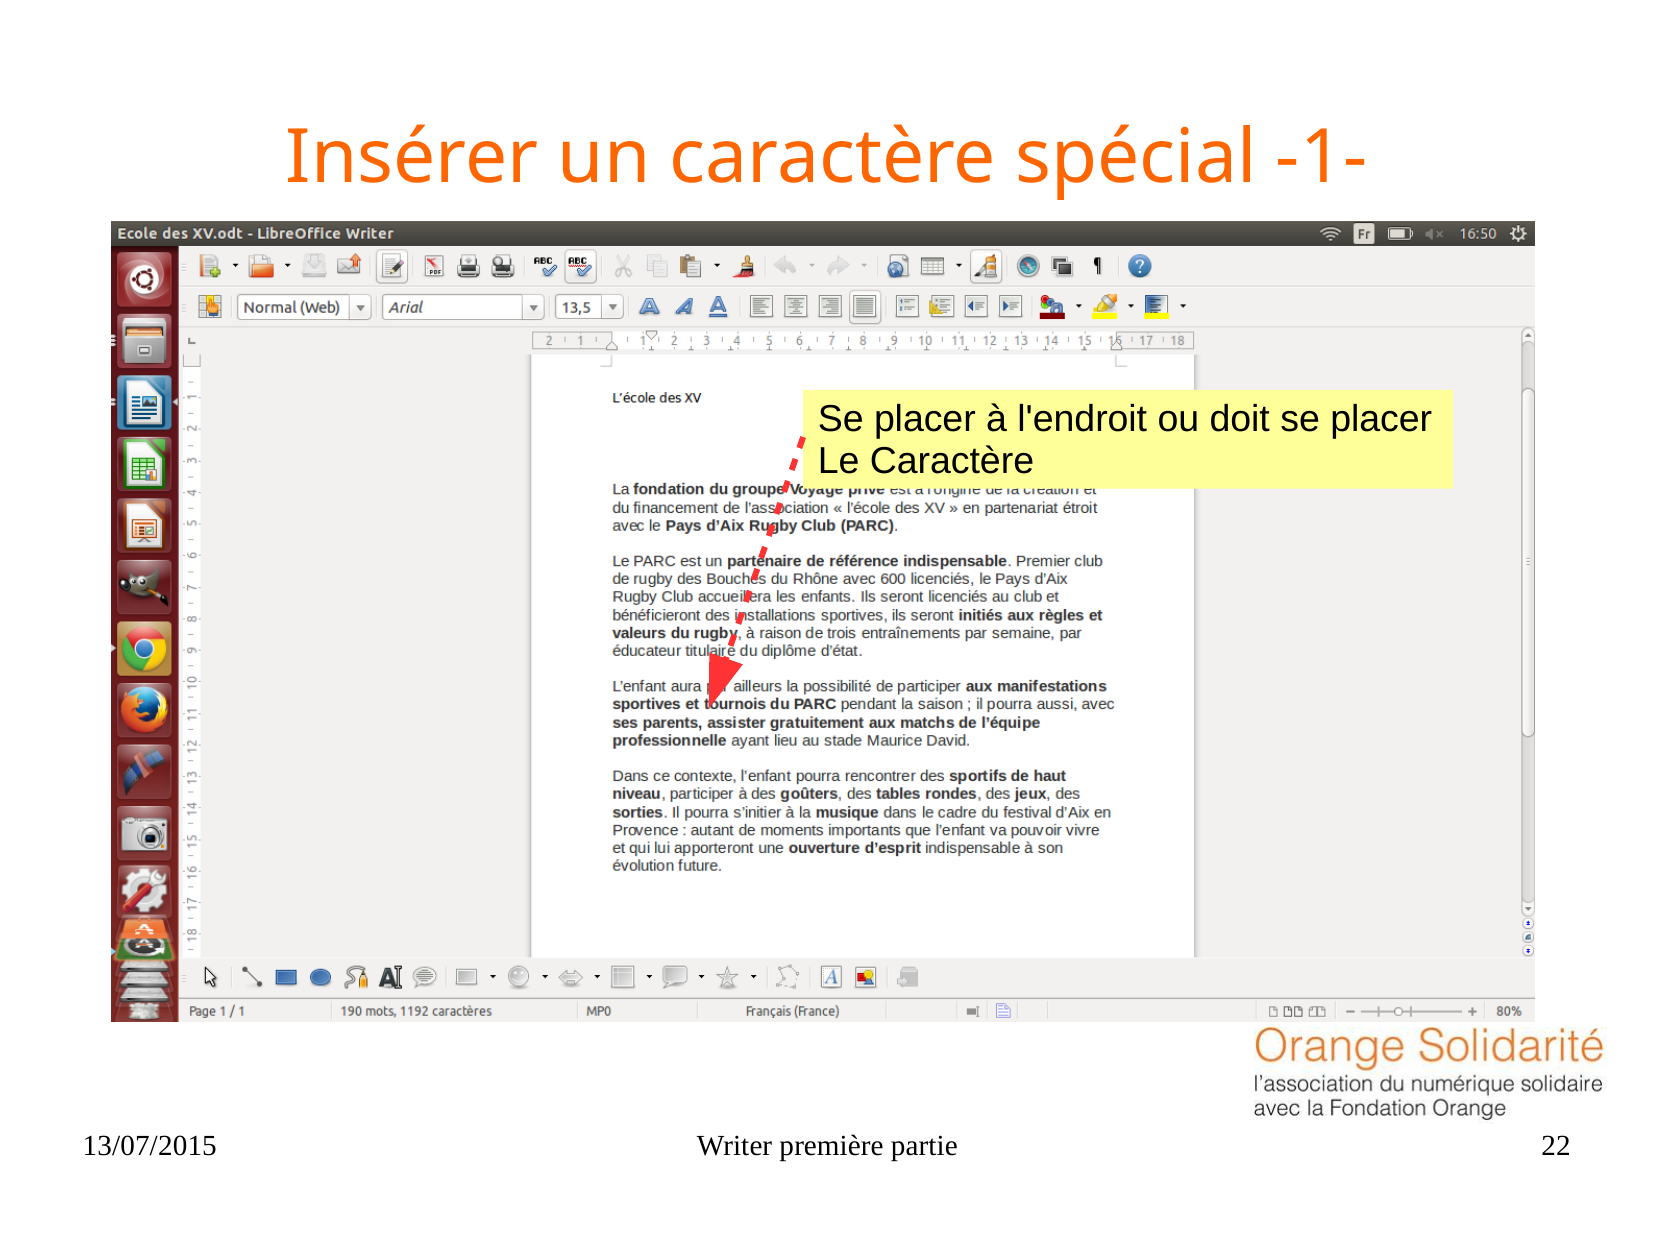

# Insérer un caractère spécial -1-
Se placer à l'endroit ou doit se placer
Le Caractère
13/07/2015
Writer première partie
22